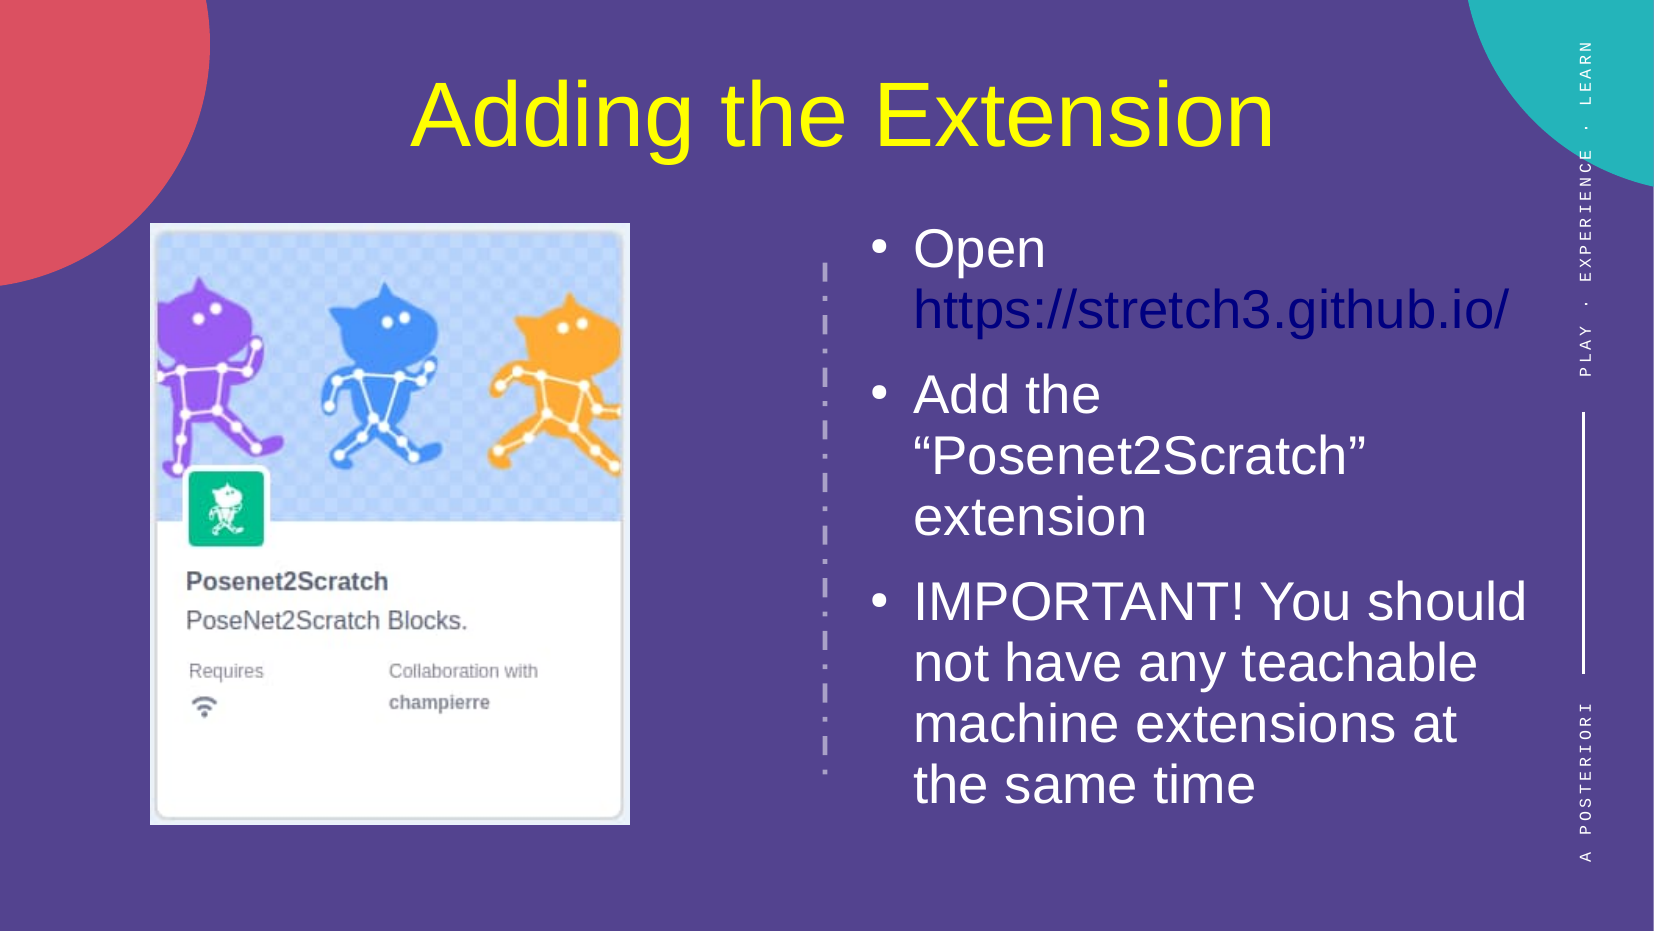

# Adding the Extension
Open https://stretch3.github.io/
Add the “Posenet2Scratch” extension
IMPORTANT! You should not have any teachable machine extensions at the same time